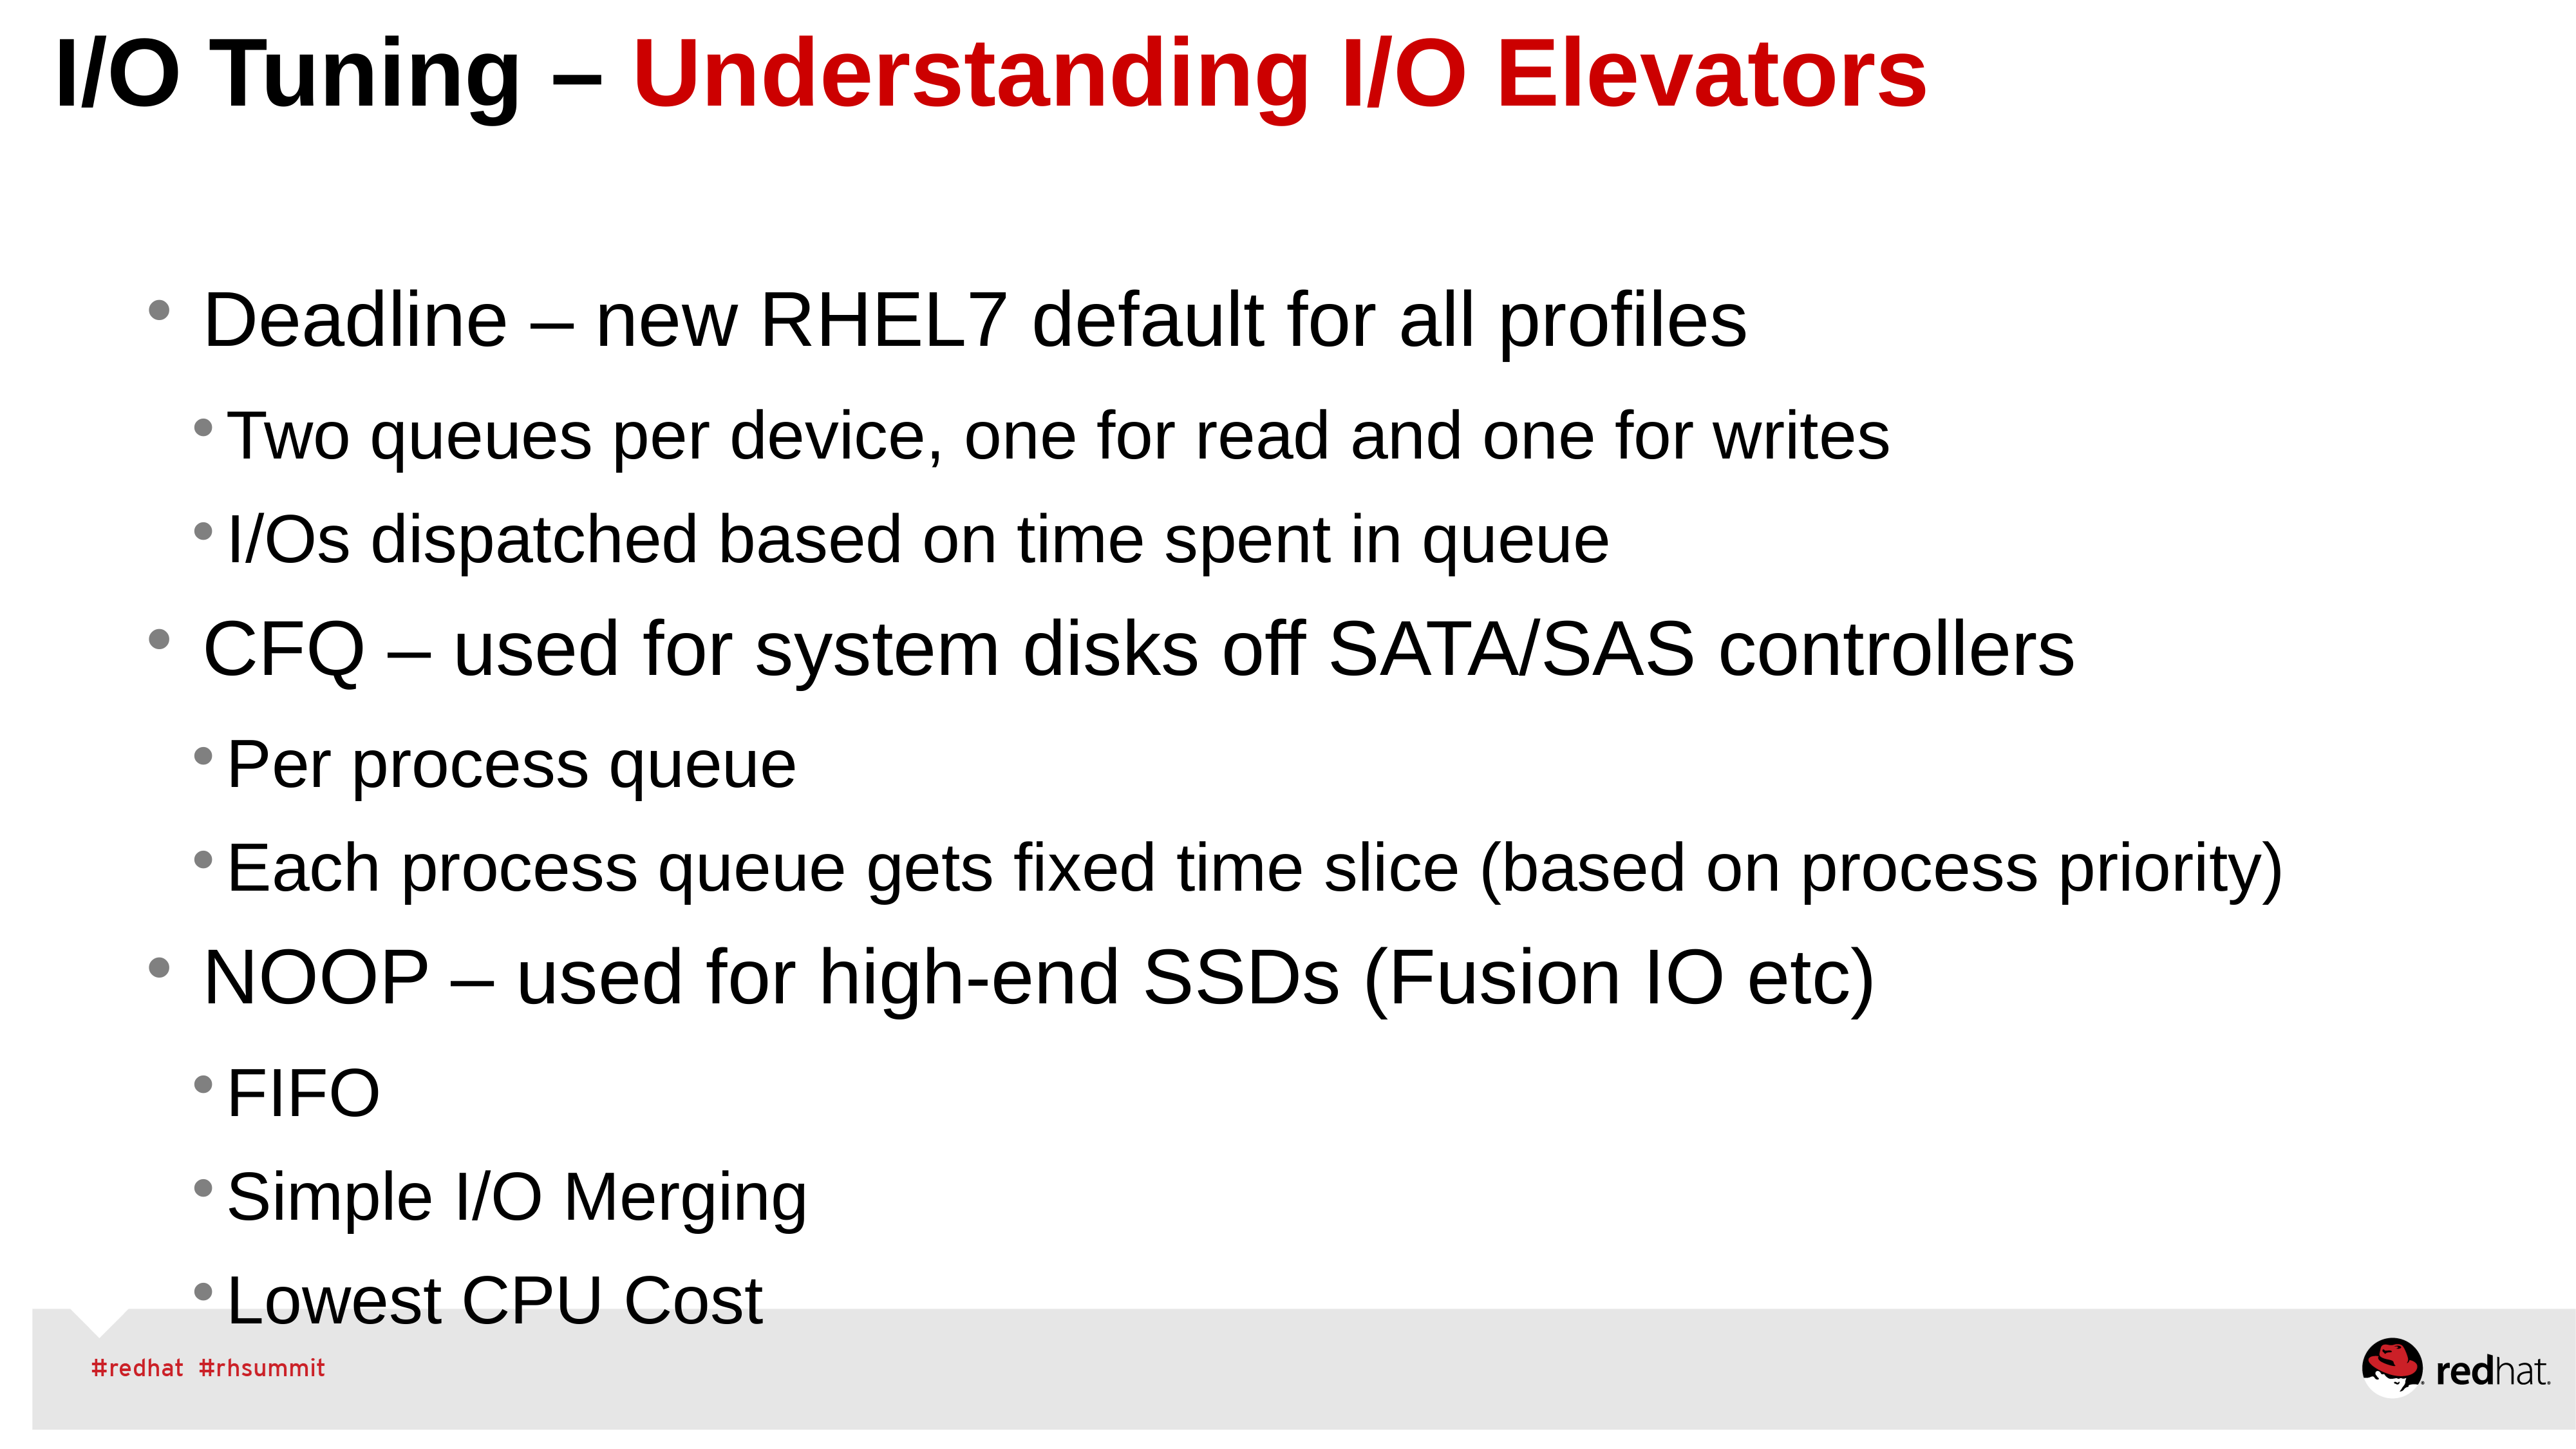

# I/O Tuning – Understanding I/O Elevators
 Deadline – new RHEL7 default for all profiles
Two queues per device, one for read and one for writes
I/Os dispatched based on time spent in queue
 CFQ – used for system disks off SATA/SAS controllers
Per process queue
Each process queue gets fixed time slice (based on process priority)
 NOOP – used for high-end SSDs (Fusion IO etc)
FIFO
Simple I/O Merging
Lowest CPU Cost